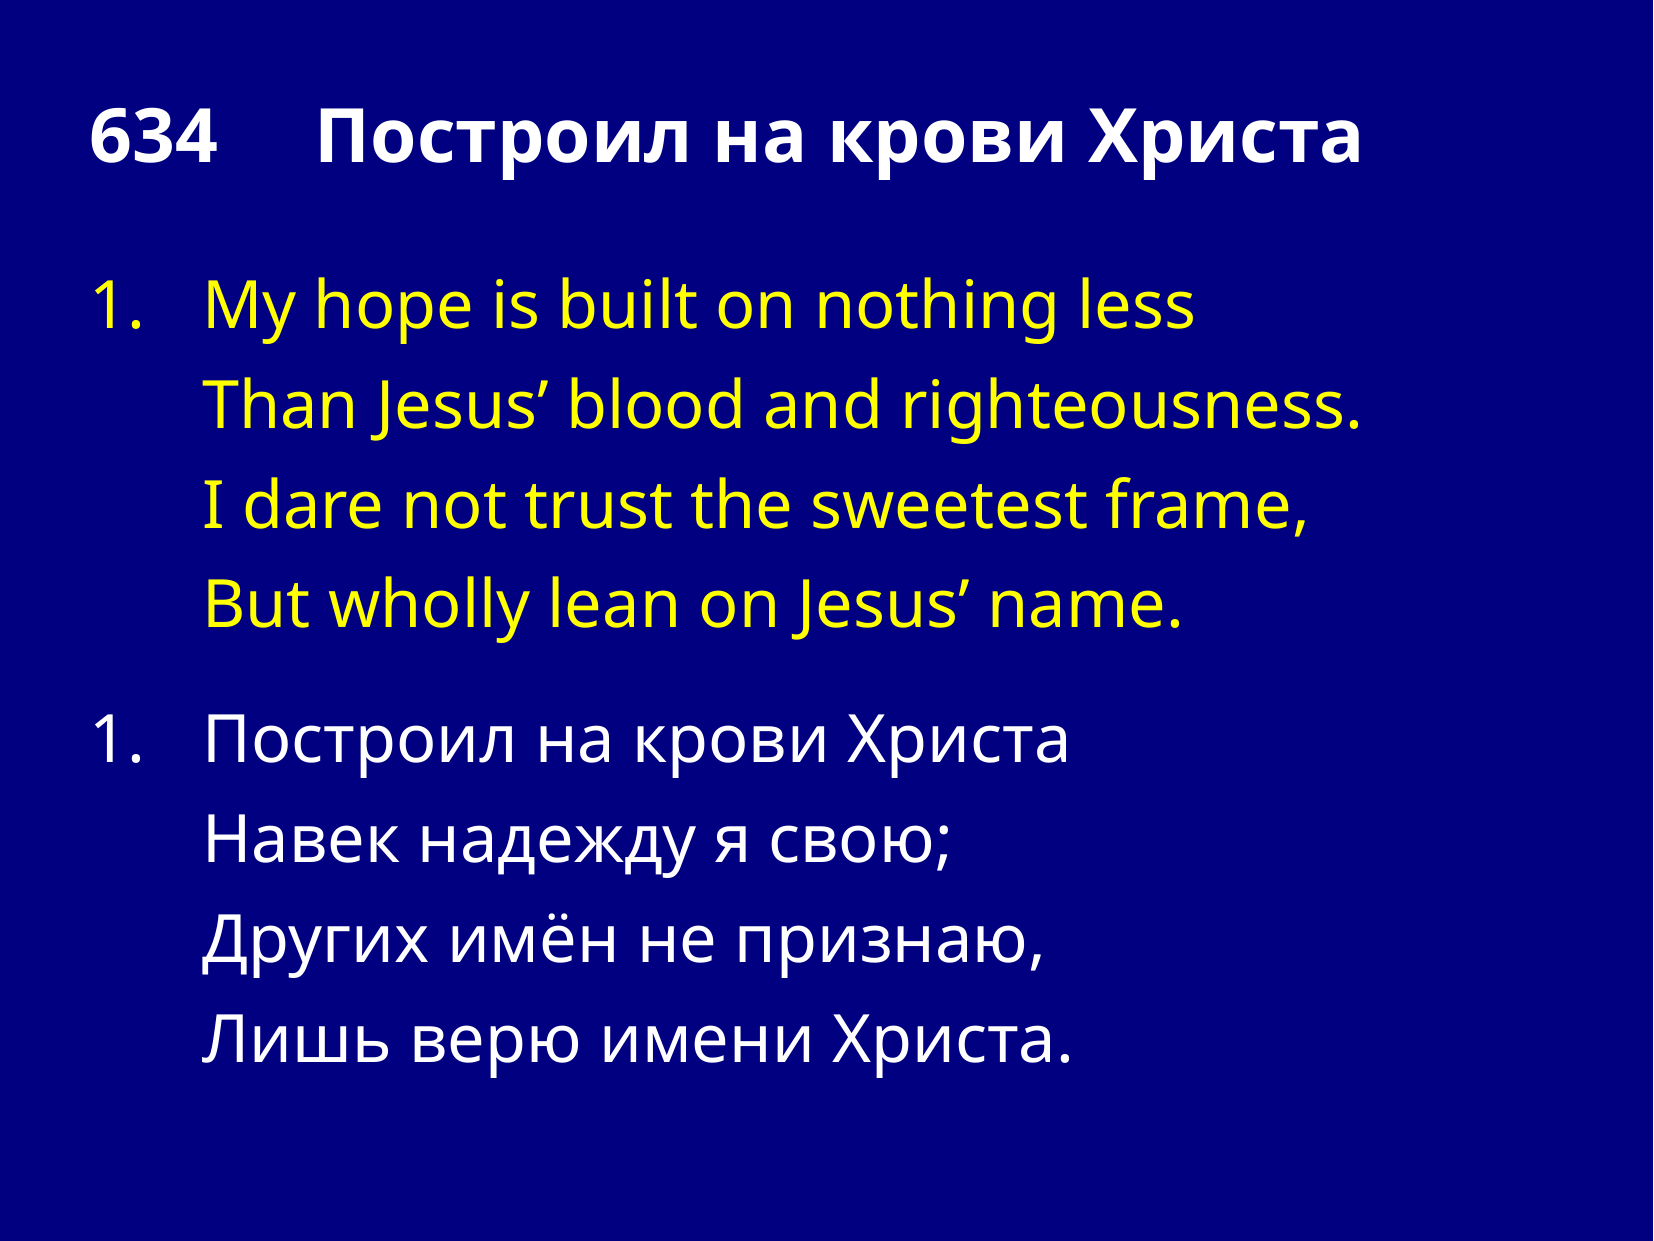

634	Построил на крови Христа
1.	My hope is built on nothing less
	Than Jesus’ blood and righteousness.
	I dare not trust the sweetest frame,
	But wholly lean on Jesus’ name.
1.	Построил на крови Христа
	Навек надежду я свою;
	Других имён не признаю,
	Лишь верю имени Христа.